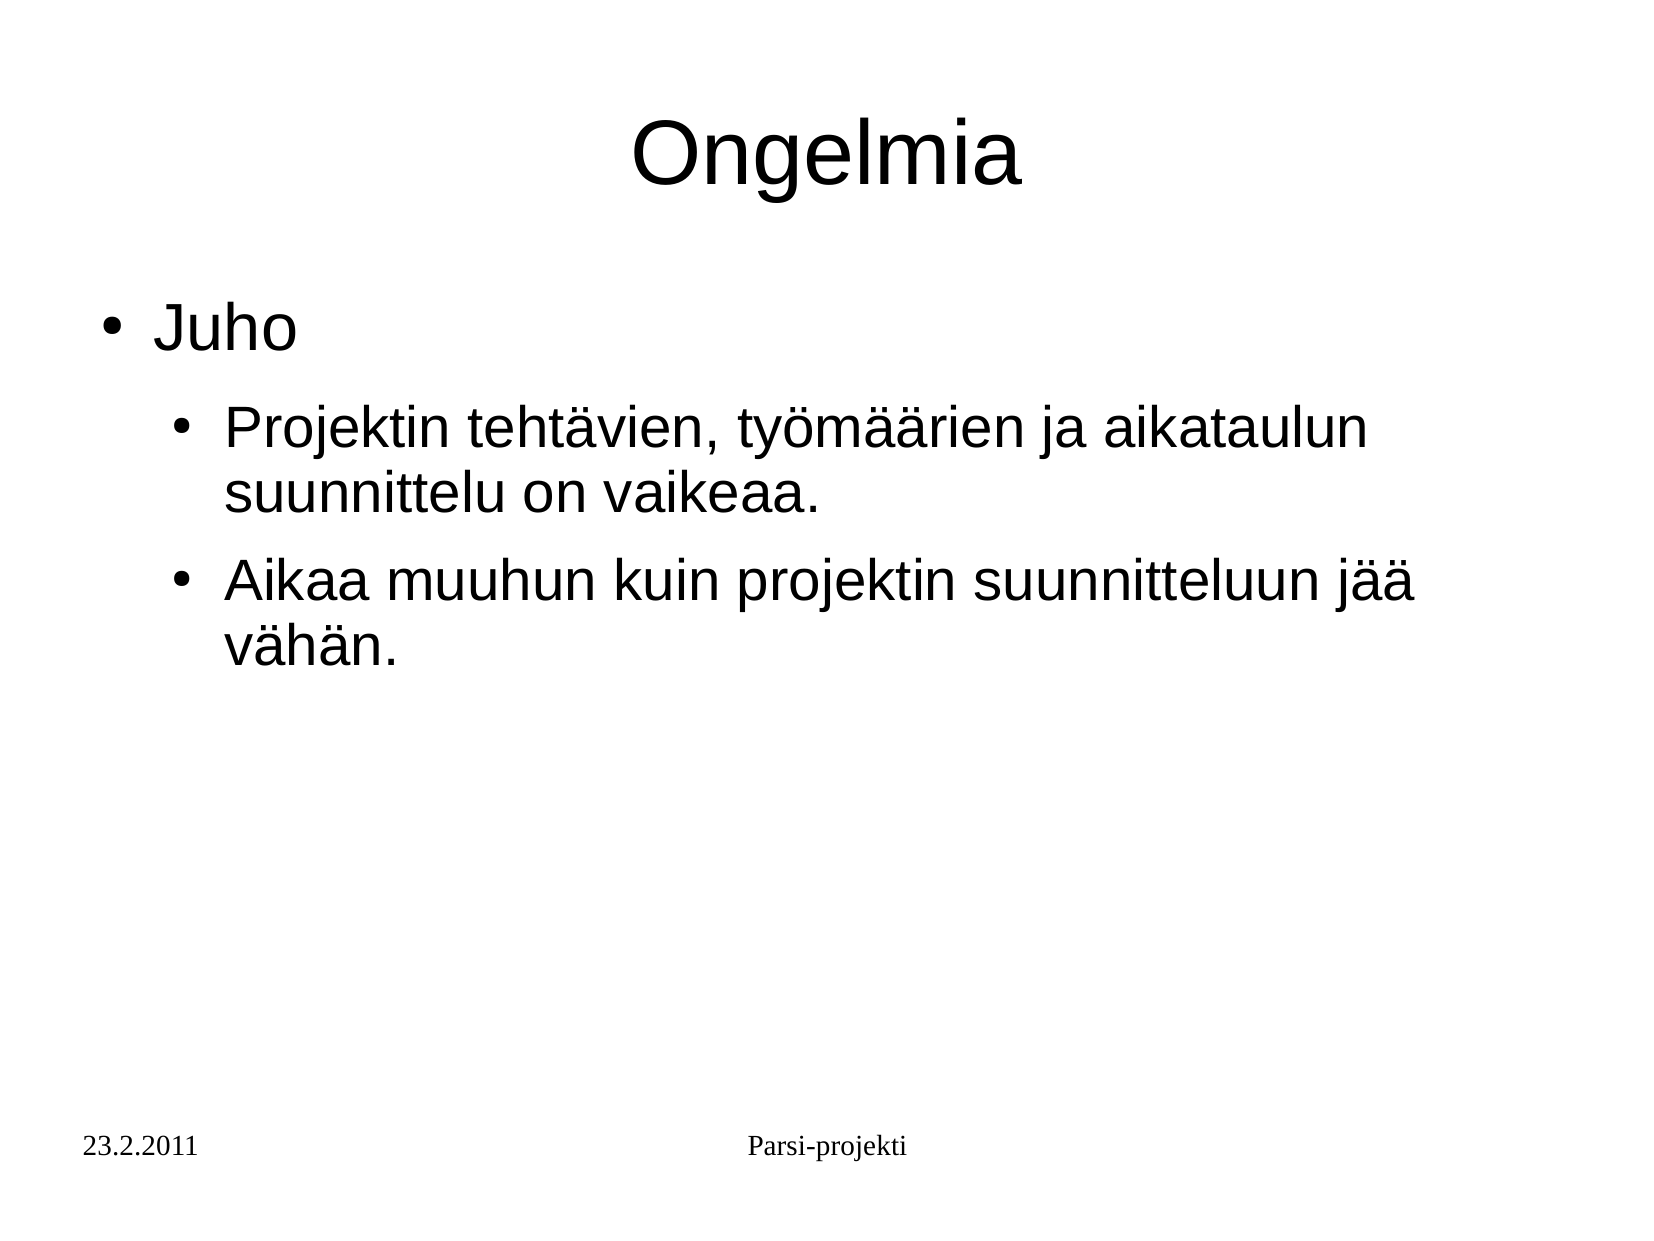

# Ongelmia
Juho
Projektin tehtävien, työmäärien ja aikataulun suunnittelu on vaikeaa.
Aikaa muuhun kuin projektin suunnitteluun jää vähän.
23.2.2011
Parsi-projekti